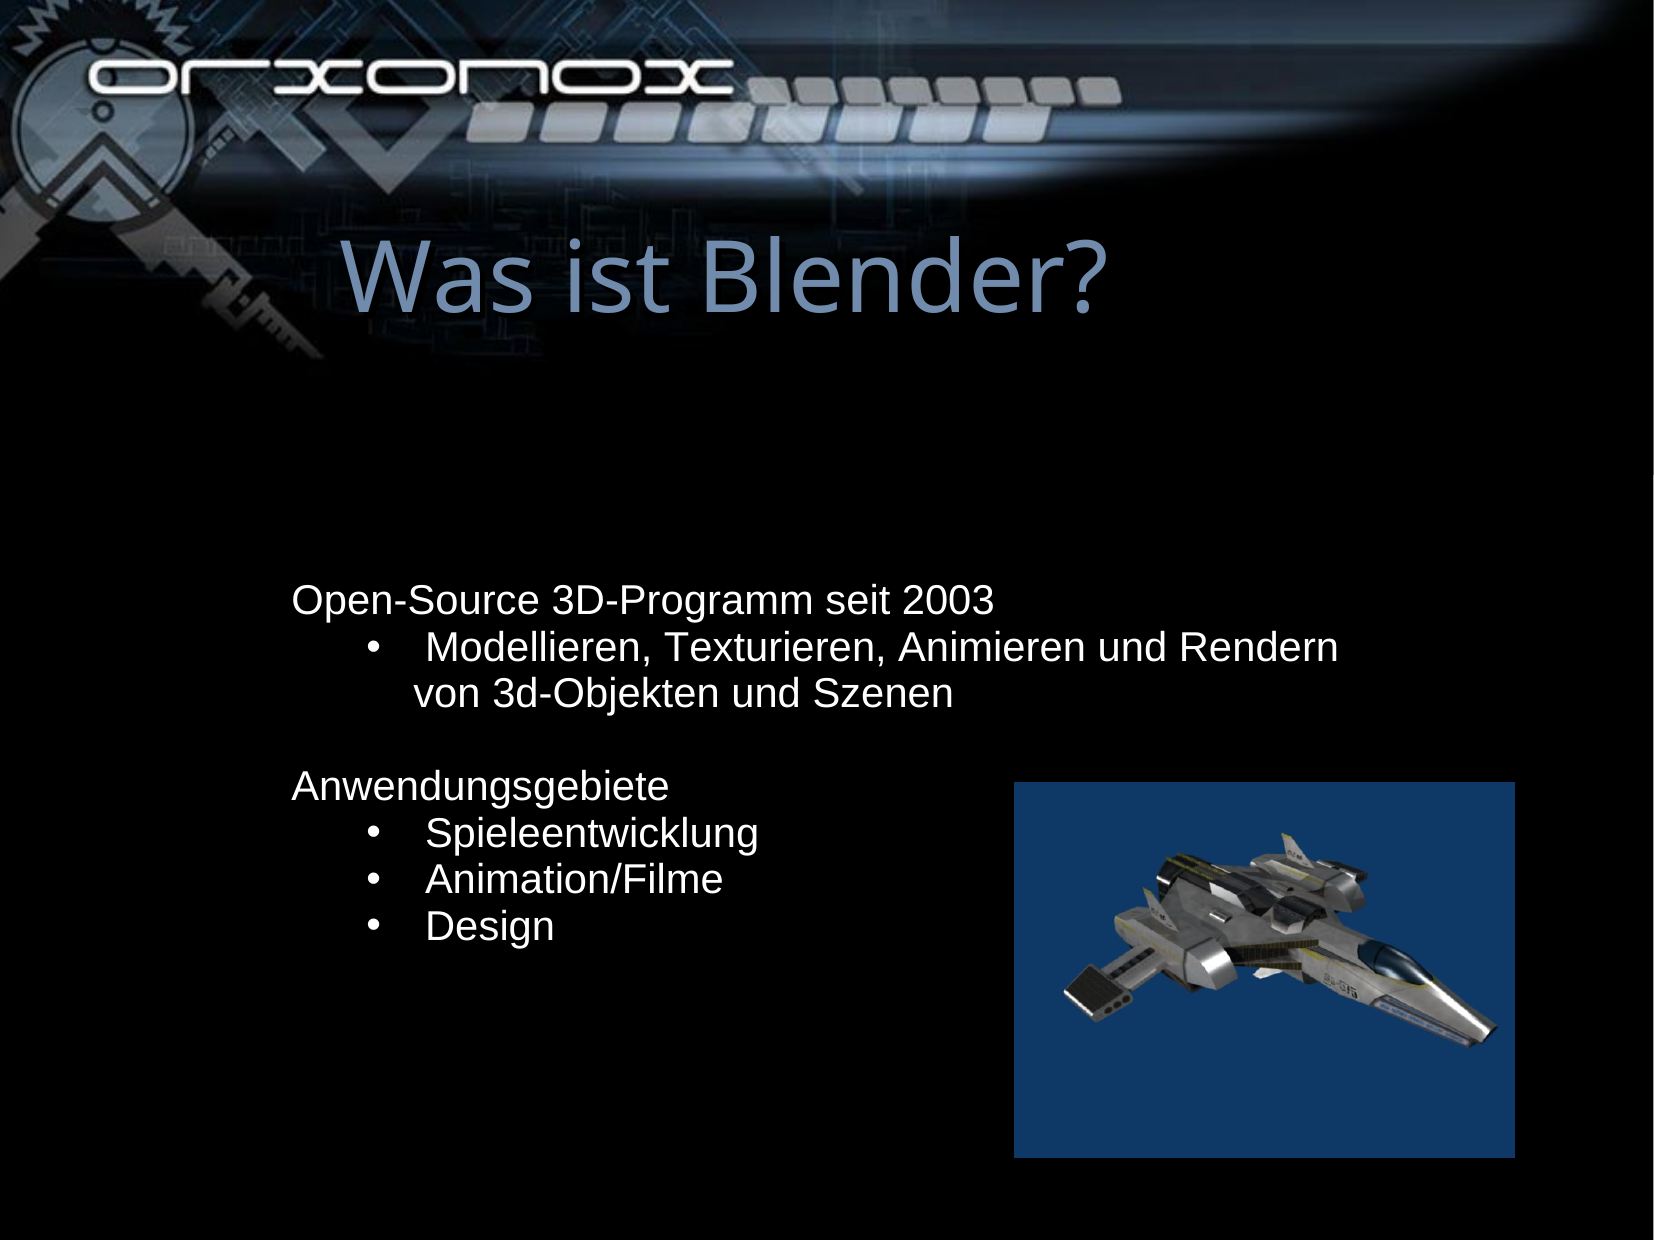

Was ist Blender?
Open-Source 3D-Programm seit 2003
 Modellieren, Texturieren, Animieren und Rendern von 3d-Objekten und Szenen
Anwendungsgebiete
 Spieleentwicklung
 Animation/Filme
 Design